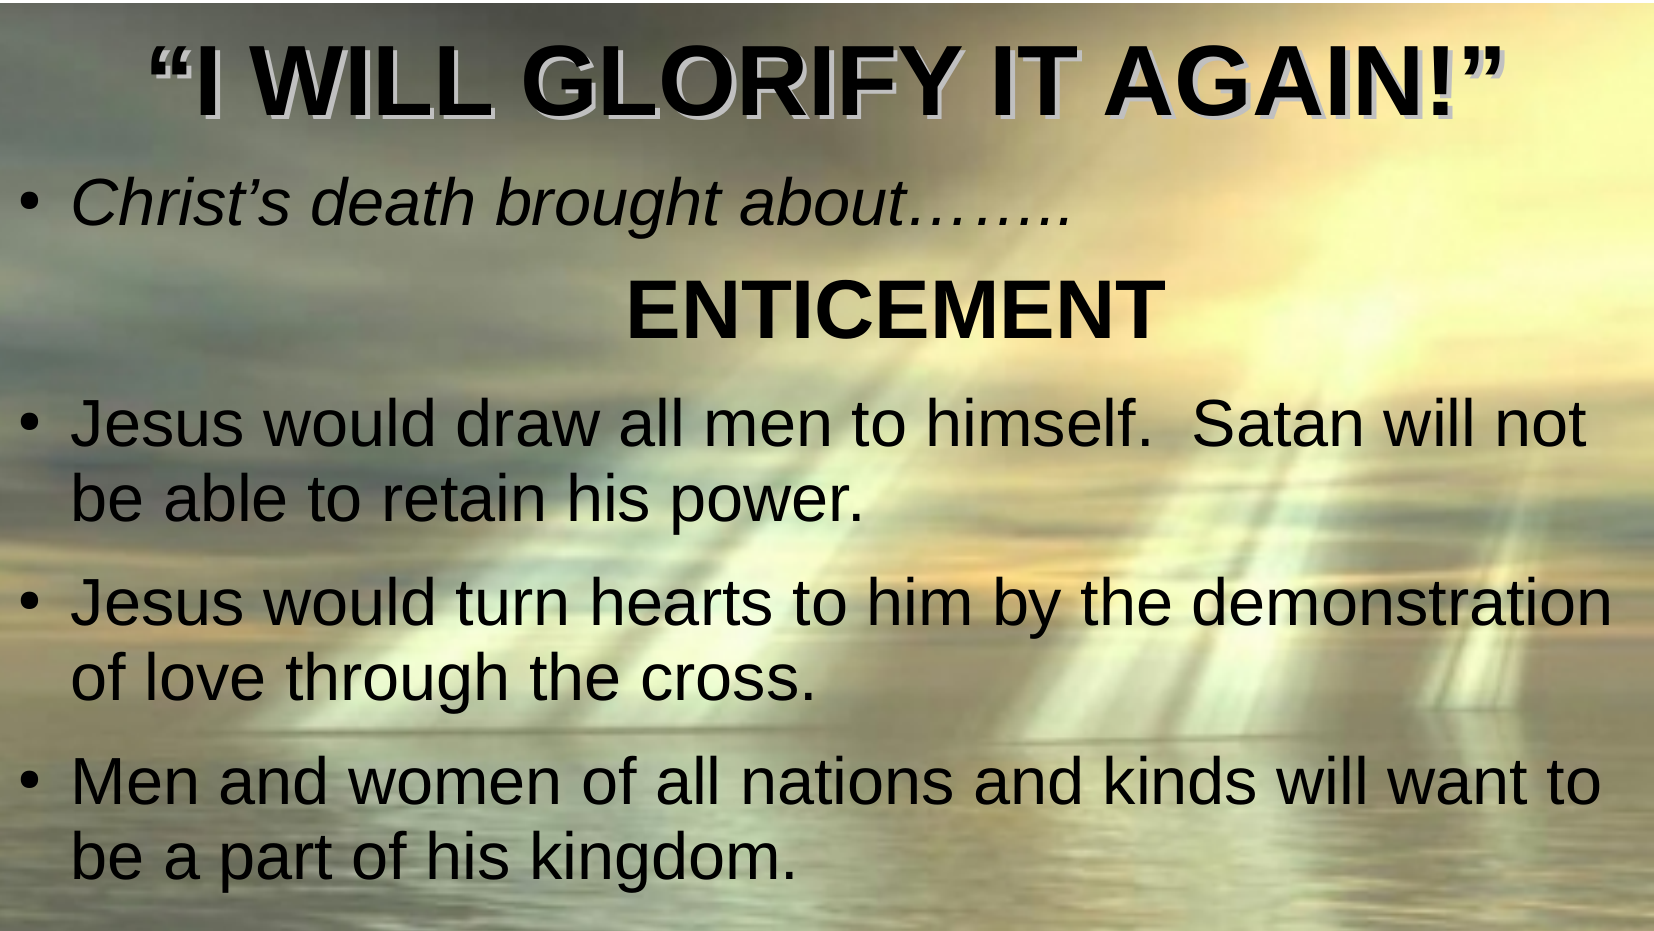

# “I WILL GLORIFY IT AGAIN!”
Christ’s death brought about……..
ENTICEMENT
Jesus would draw all men to himself. Satan will not be able to retain his power.
Jesus would turn hearts to him by the demonstration of love through the cross.
Men and women of all nations and kinds will want to be a part of his kingdom.